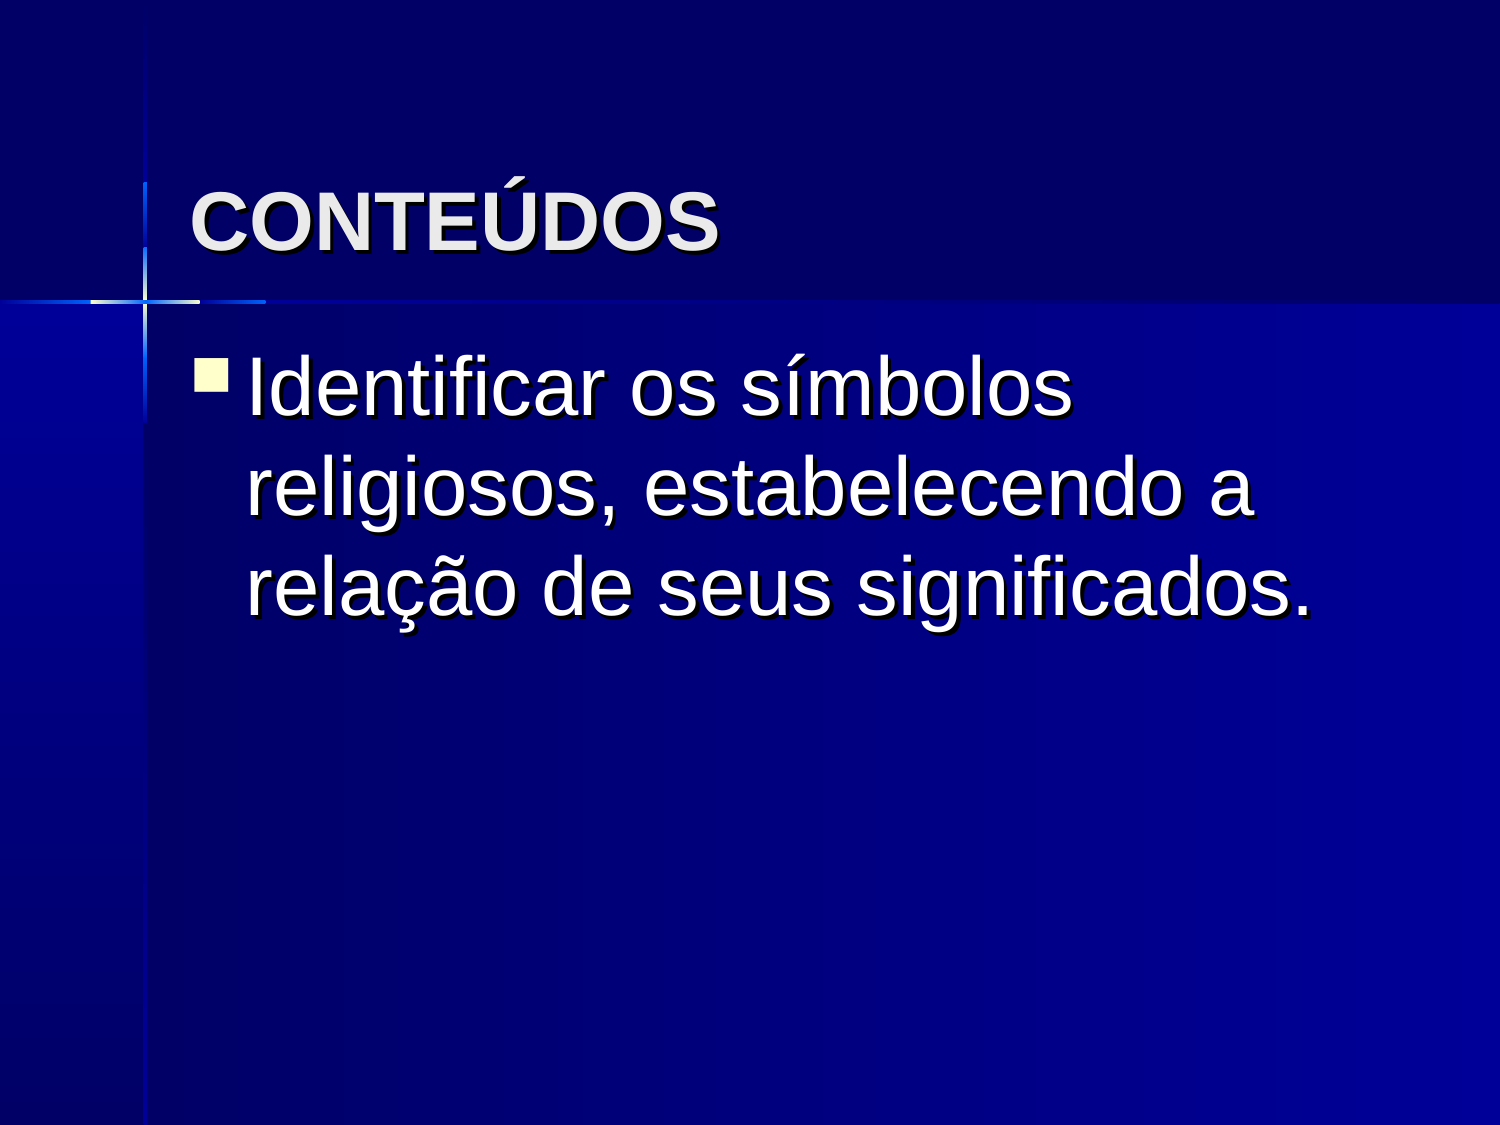

# CONTEÚDOS
Identificar os símbolos religiosos, estabelecendo a relação de seus significados.